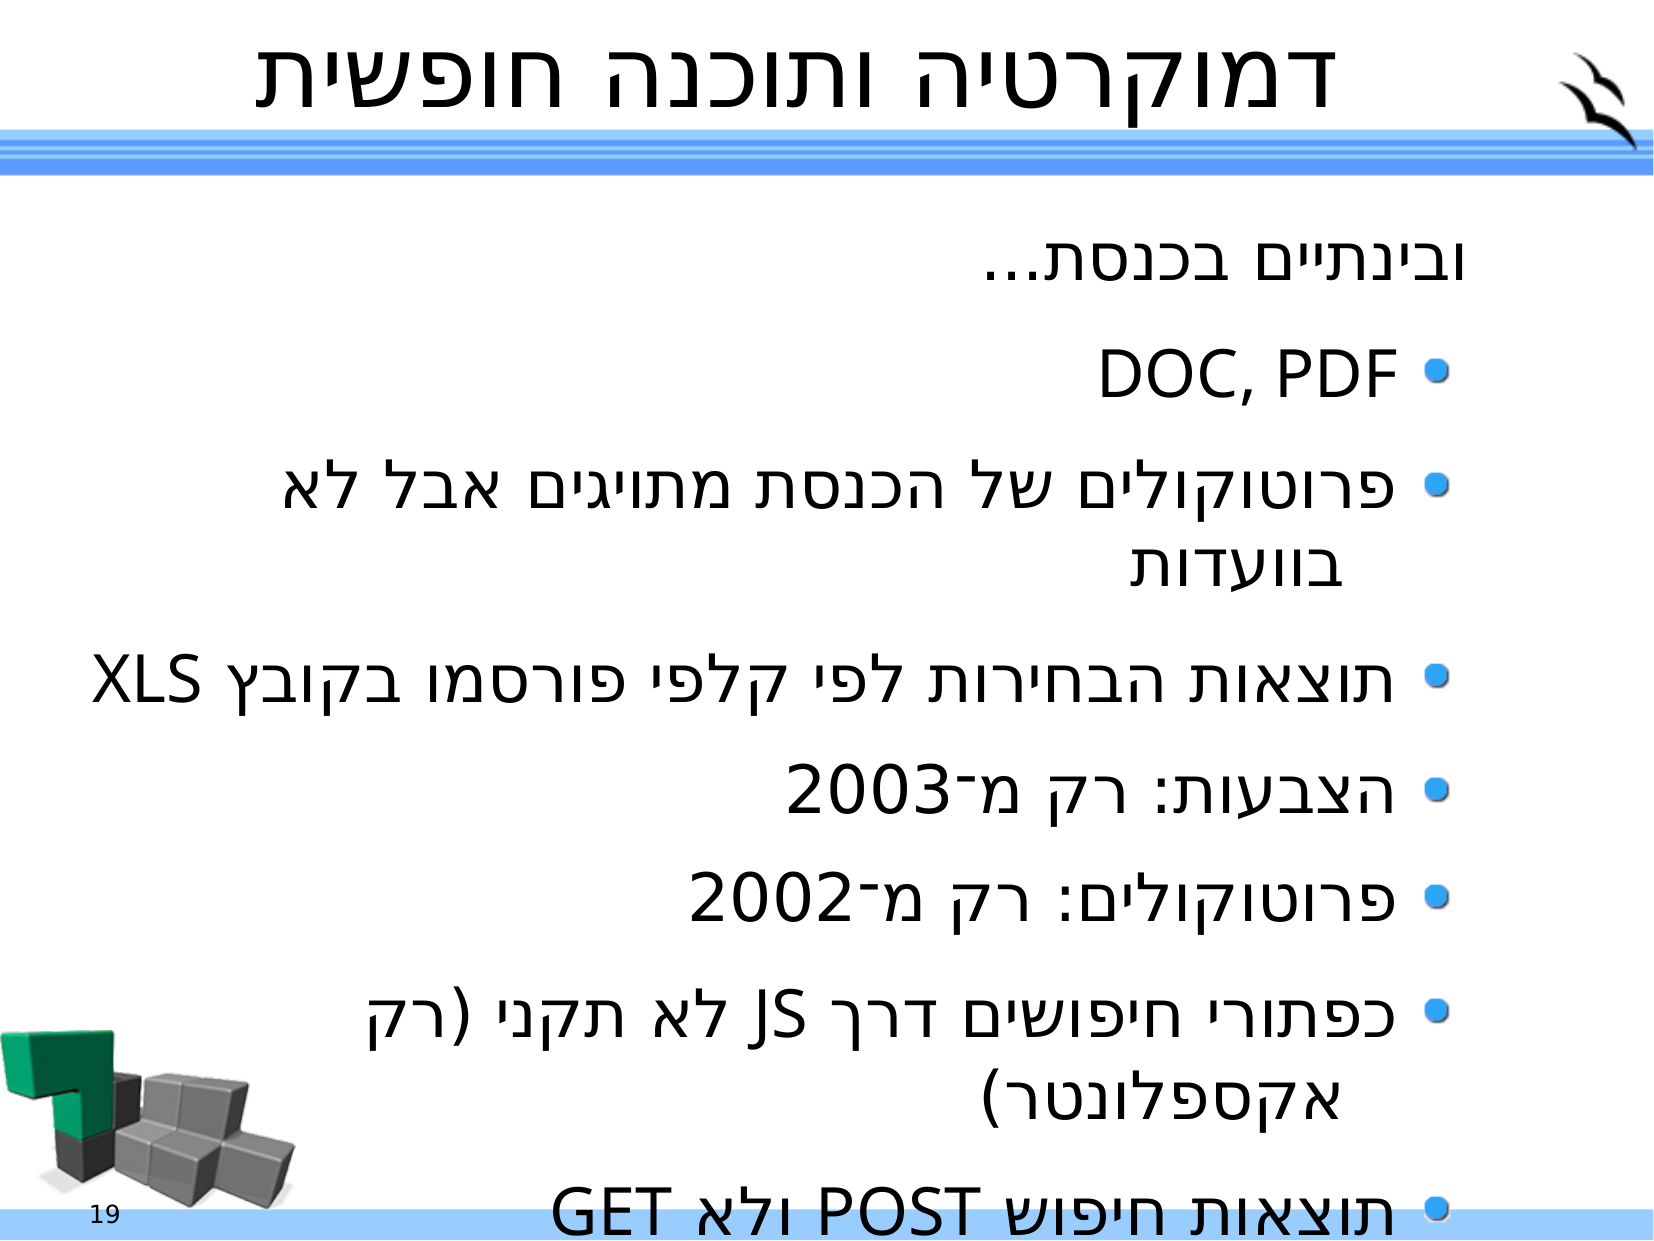

# דמוקרטיה ותוכנה חופשית
ובינתיים בכנסת...
DOC, PDF
פרוטוקולים של הכנסת מתויגים אבל לא בוועדות
תוצאות הבחירות לפי קלפי פורסמו בקובץ XLS
הצבעות: רק מ־2003
פרוטוקולים: רק מ־2002
כפתורי חיפושים דרך JS לא תקני (רק אקספלונטר)
תוצאות חיפוש POST ולא GET
יש כמה RSS בודדים